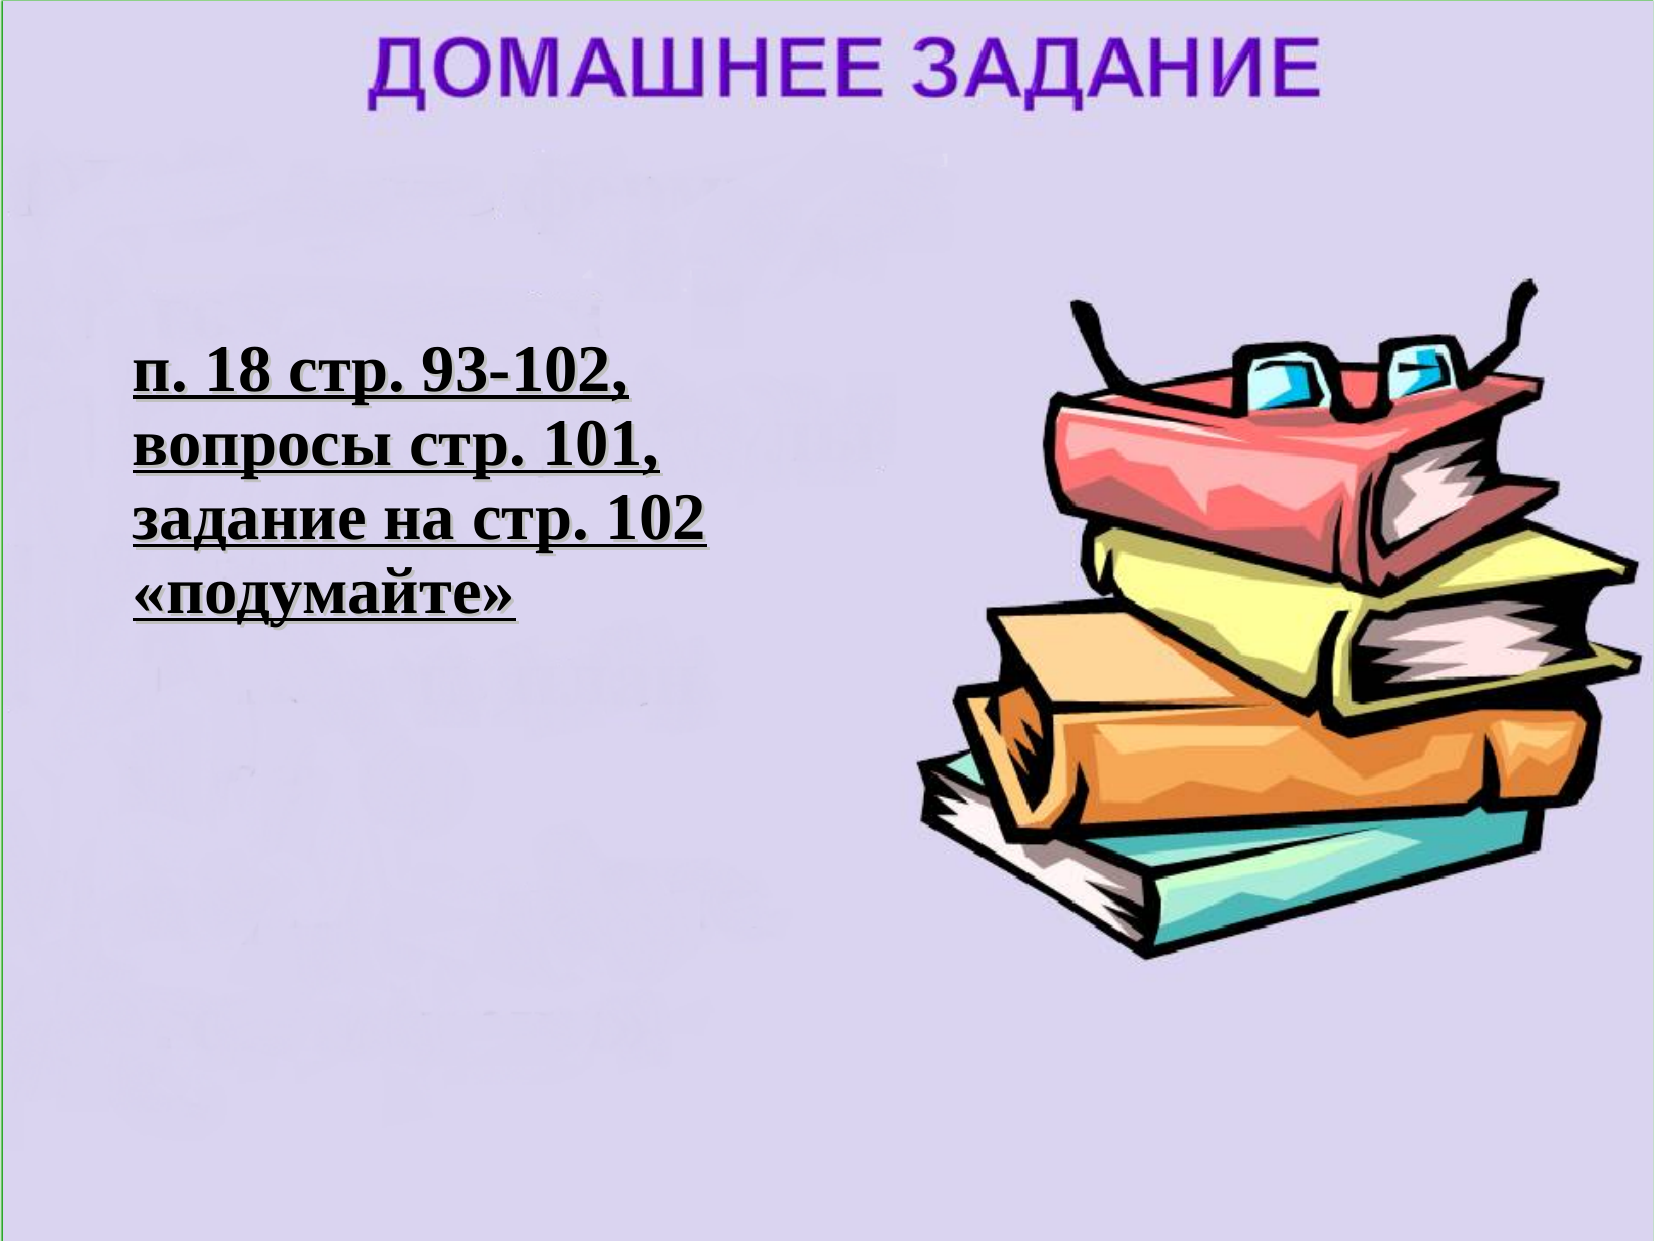

п. 18 стр. 93-102, вопросы стр. 101, задание на стр. 102 «подумайте»